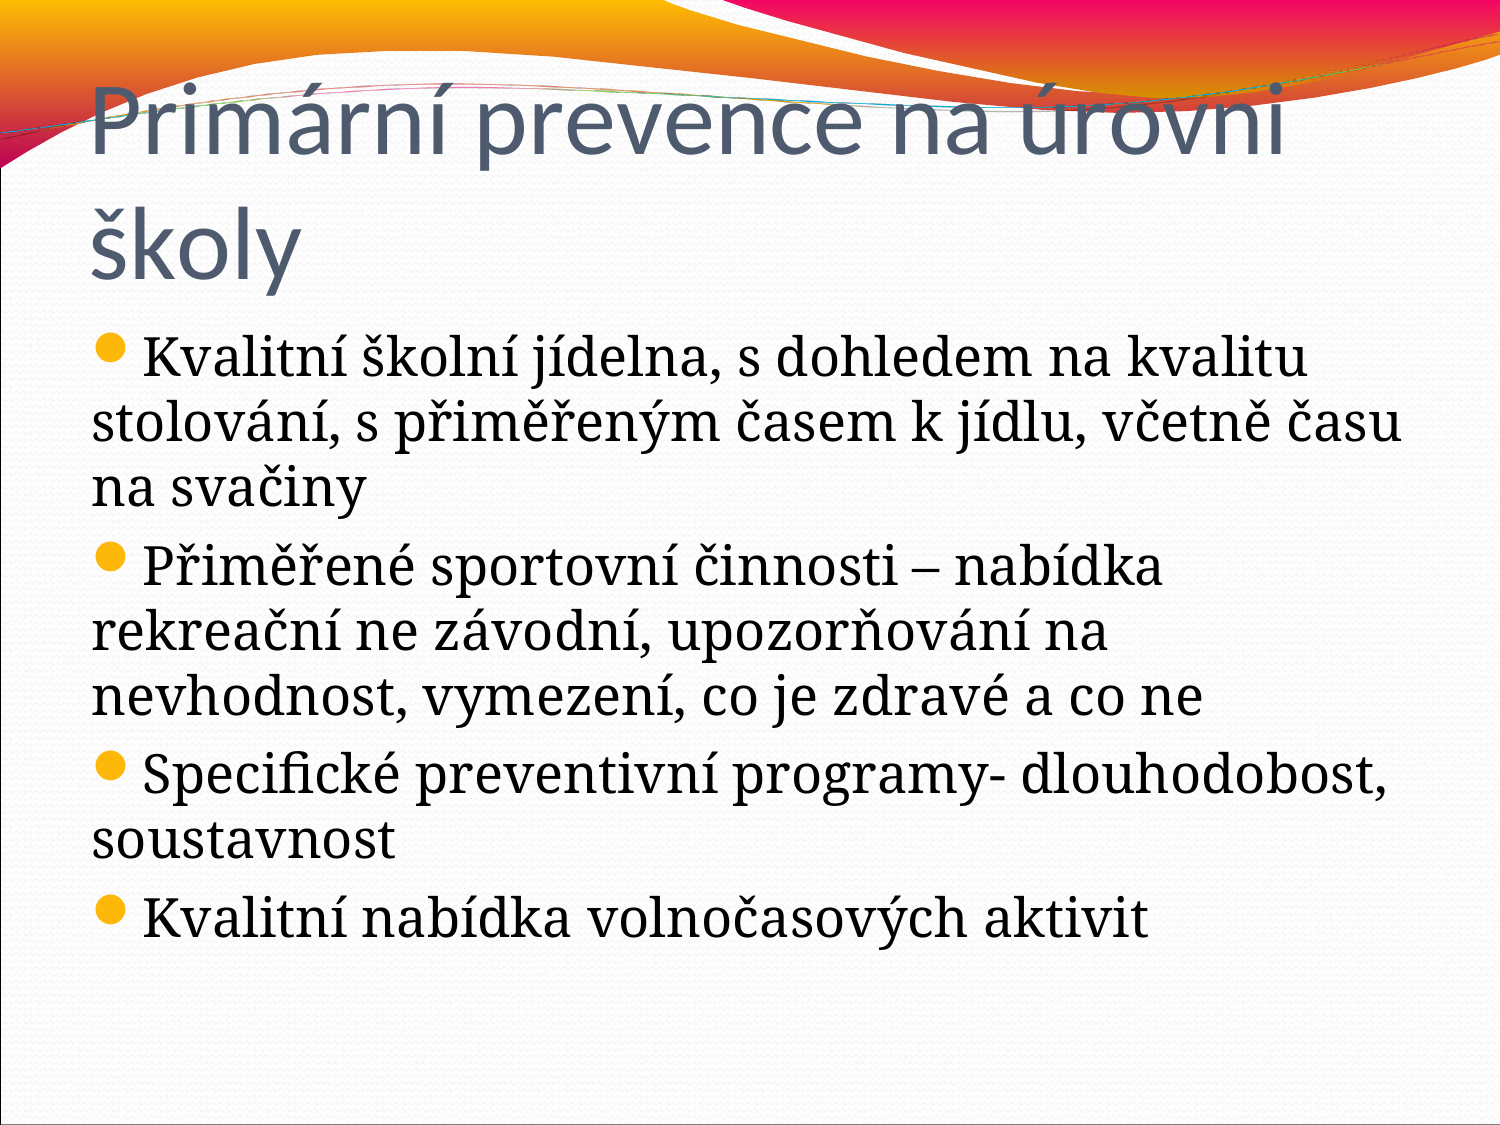

# Primární prevence na úrovni školy
Kvalitní školní jídelna, s dohledem na kvalitu stolování, s přiměřeným časem k jídlu, včetně času na svačiny
Přiměřené sportovní činnosti – nabídka rekreační ne závodní, upozorňování na nevhodnost, vymezení, co je zdravé a co ne
Specifické preventivní programy- dlouhodobost, soustavnost
Kvalitní nabídka volnočasových aktivit